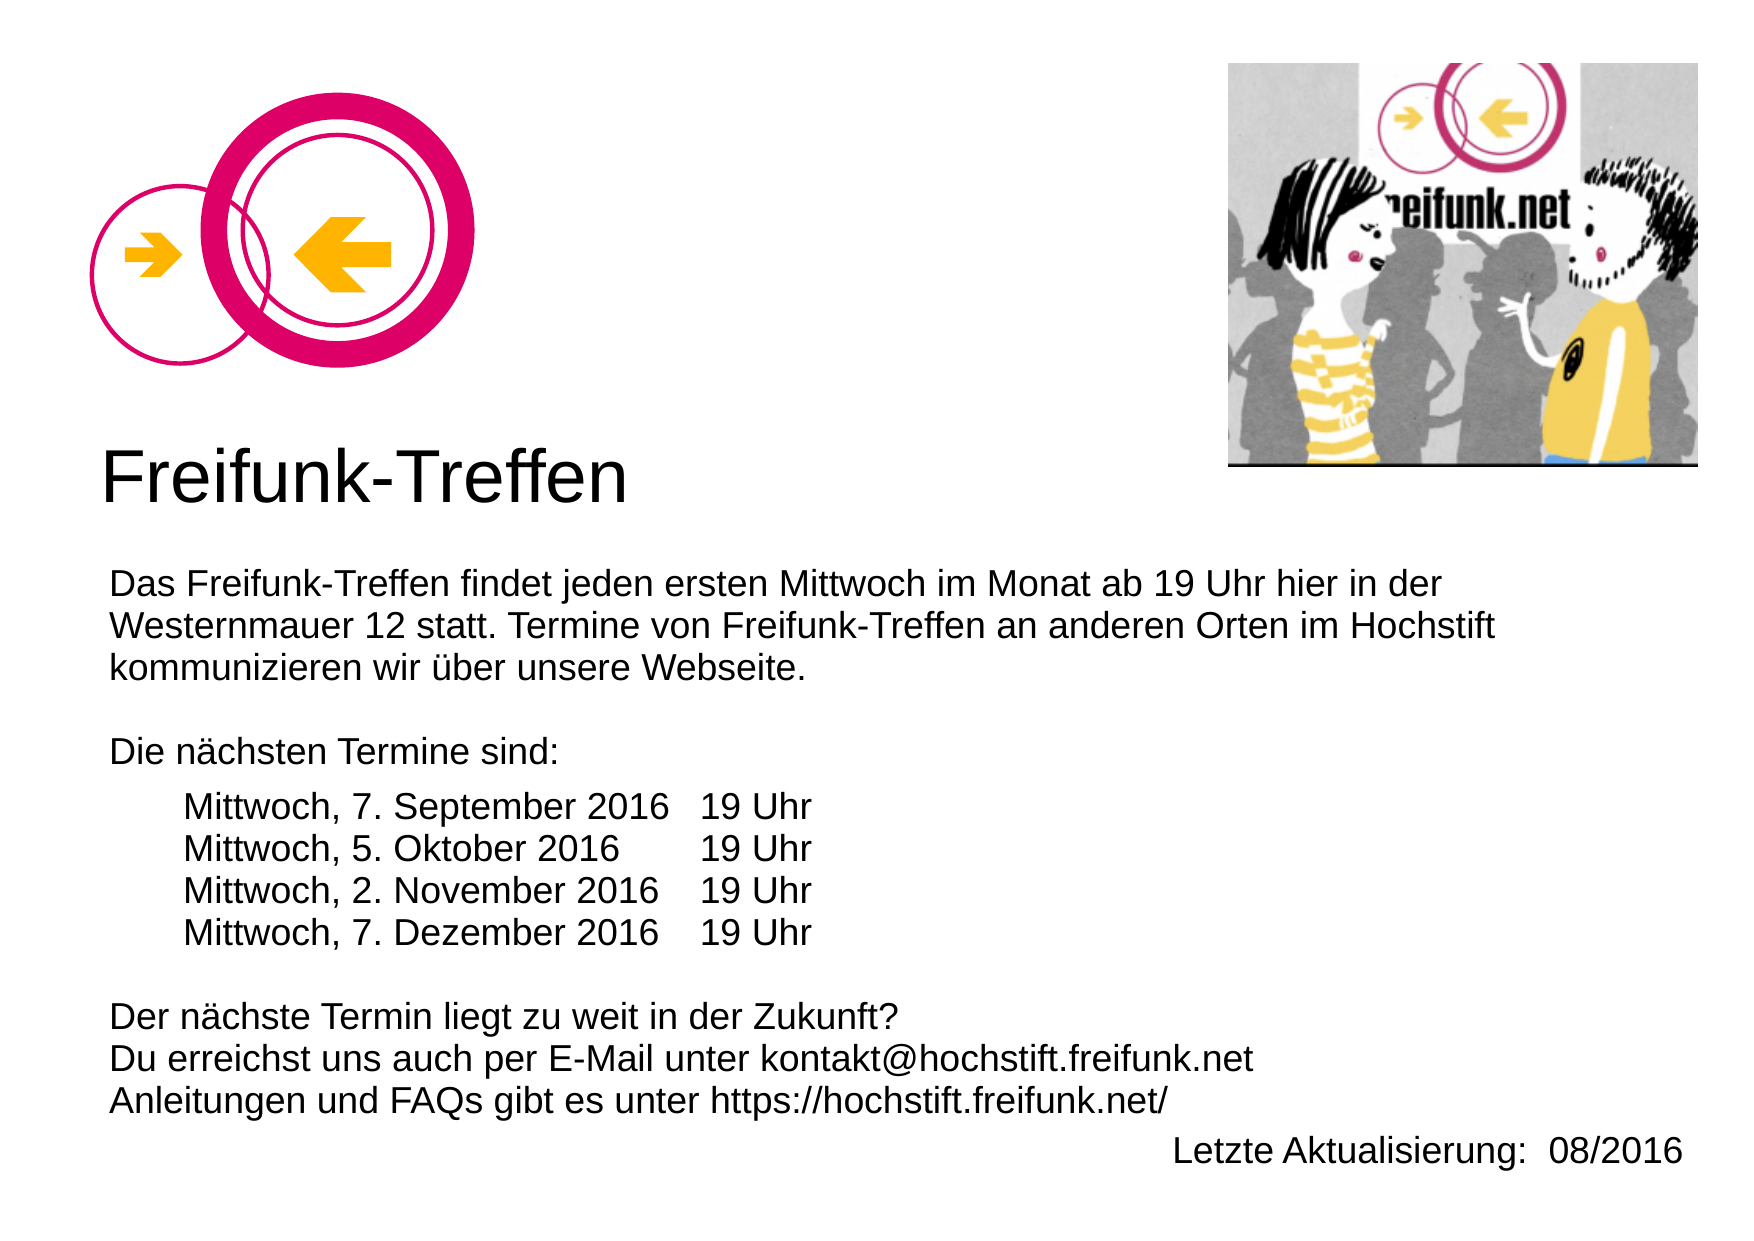

Freifunk-Treffen
Das Freifunk-Treffen findet jeden ersten Mittwoch im Monat ab 19 Uhr hier in der
Westernmauer 12 statt. Termine von Freifunk-Treffen an anderen Orten im Hochstift
kommunizieren wir über unsere Webseite.
Die nächsten Termine sind:
	Mittwoch, 7. September 2016 	19 Uhr
	Mittwoch, 5. Oktober 2016 	19 Uhr
	Mittwoch, 2. November 2016 	19 Uhr
	Mittwoch, 7. Dezember 2016 	19 Uhr
Der nächste Termin liegt zu weit in der Zukunft?
Du erreichst uns auch per E-Mail unter kontakt@hochstift.freifunk.net
Anleitungen und FAQs gibt es unter https://hochstift.freifunk.net/
Letzte Aktualisierung: 08/2016